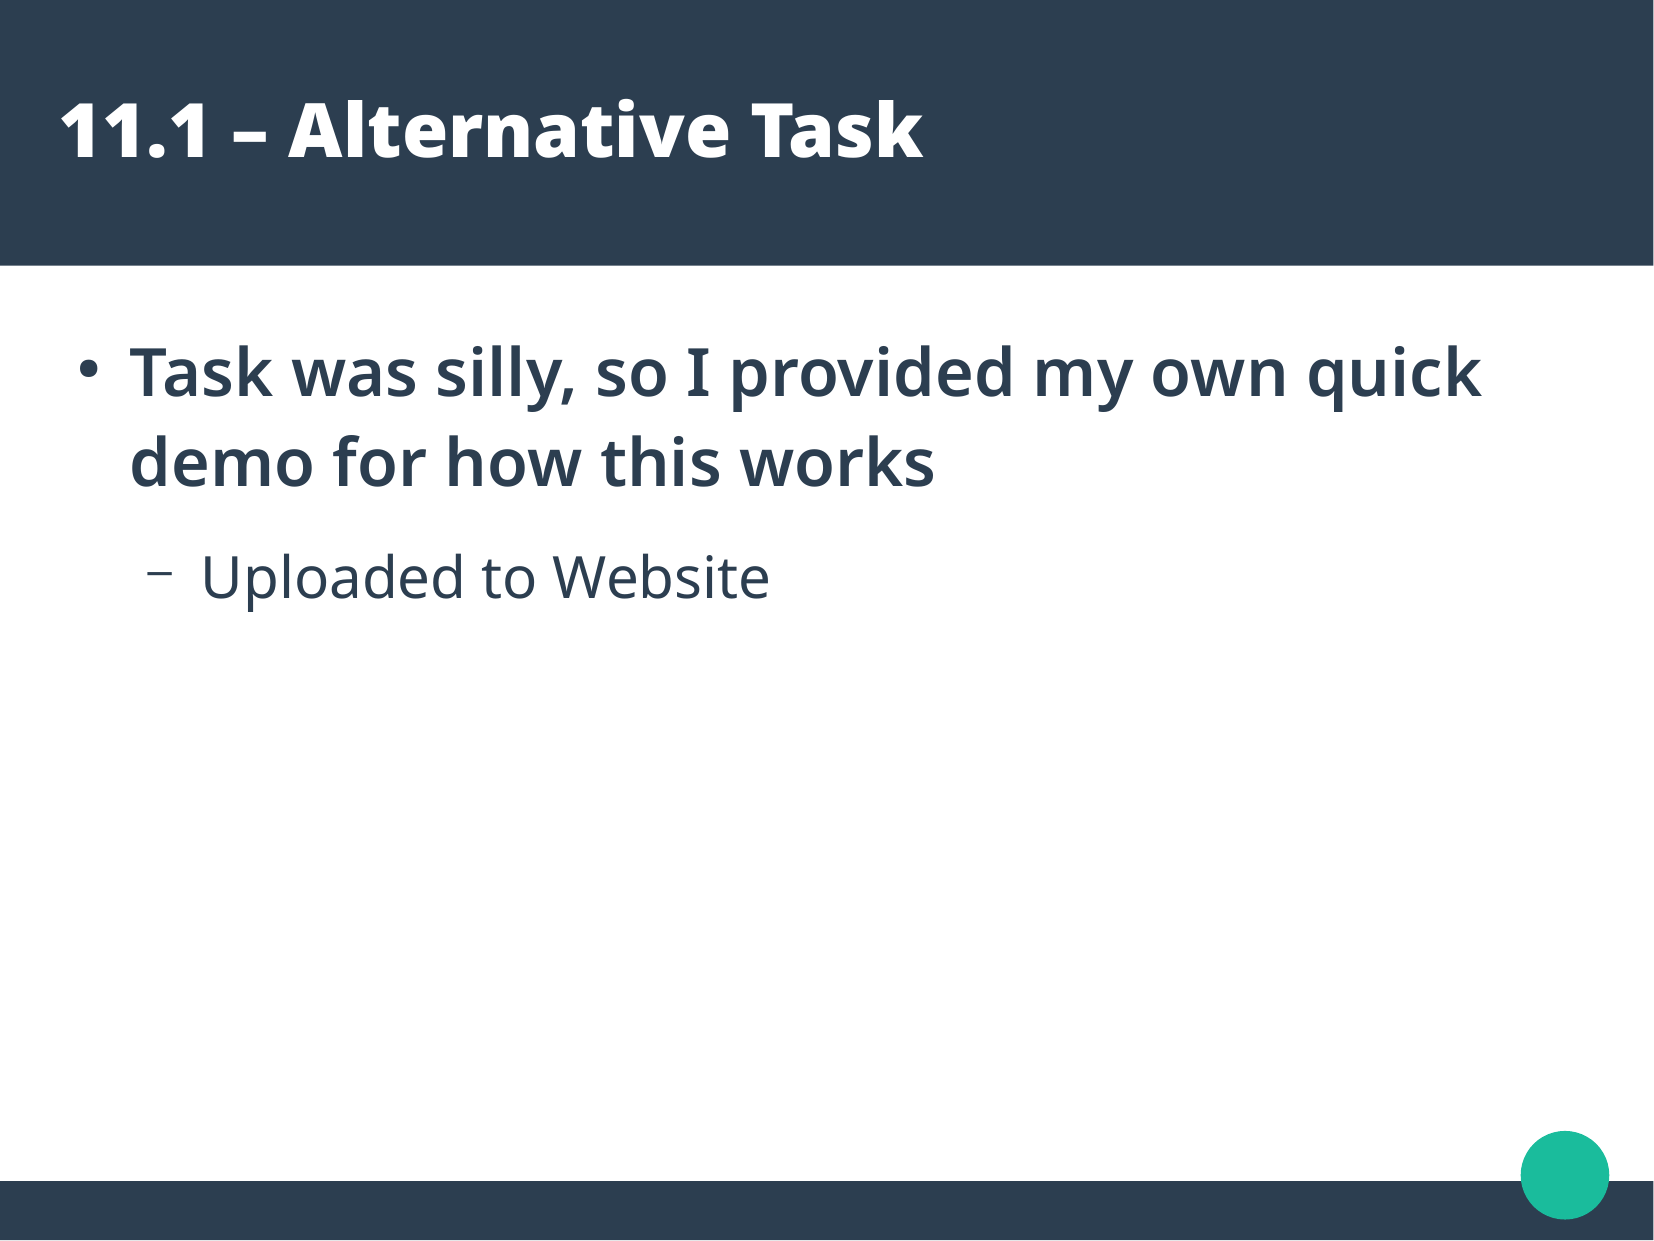

# 11.1 – Alternative Task
Task was silly, so I provided my own quick demo for how this works
Uploaded to Website